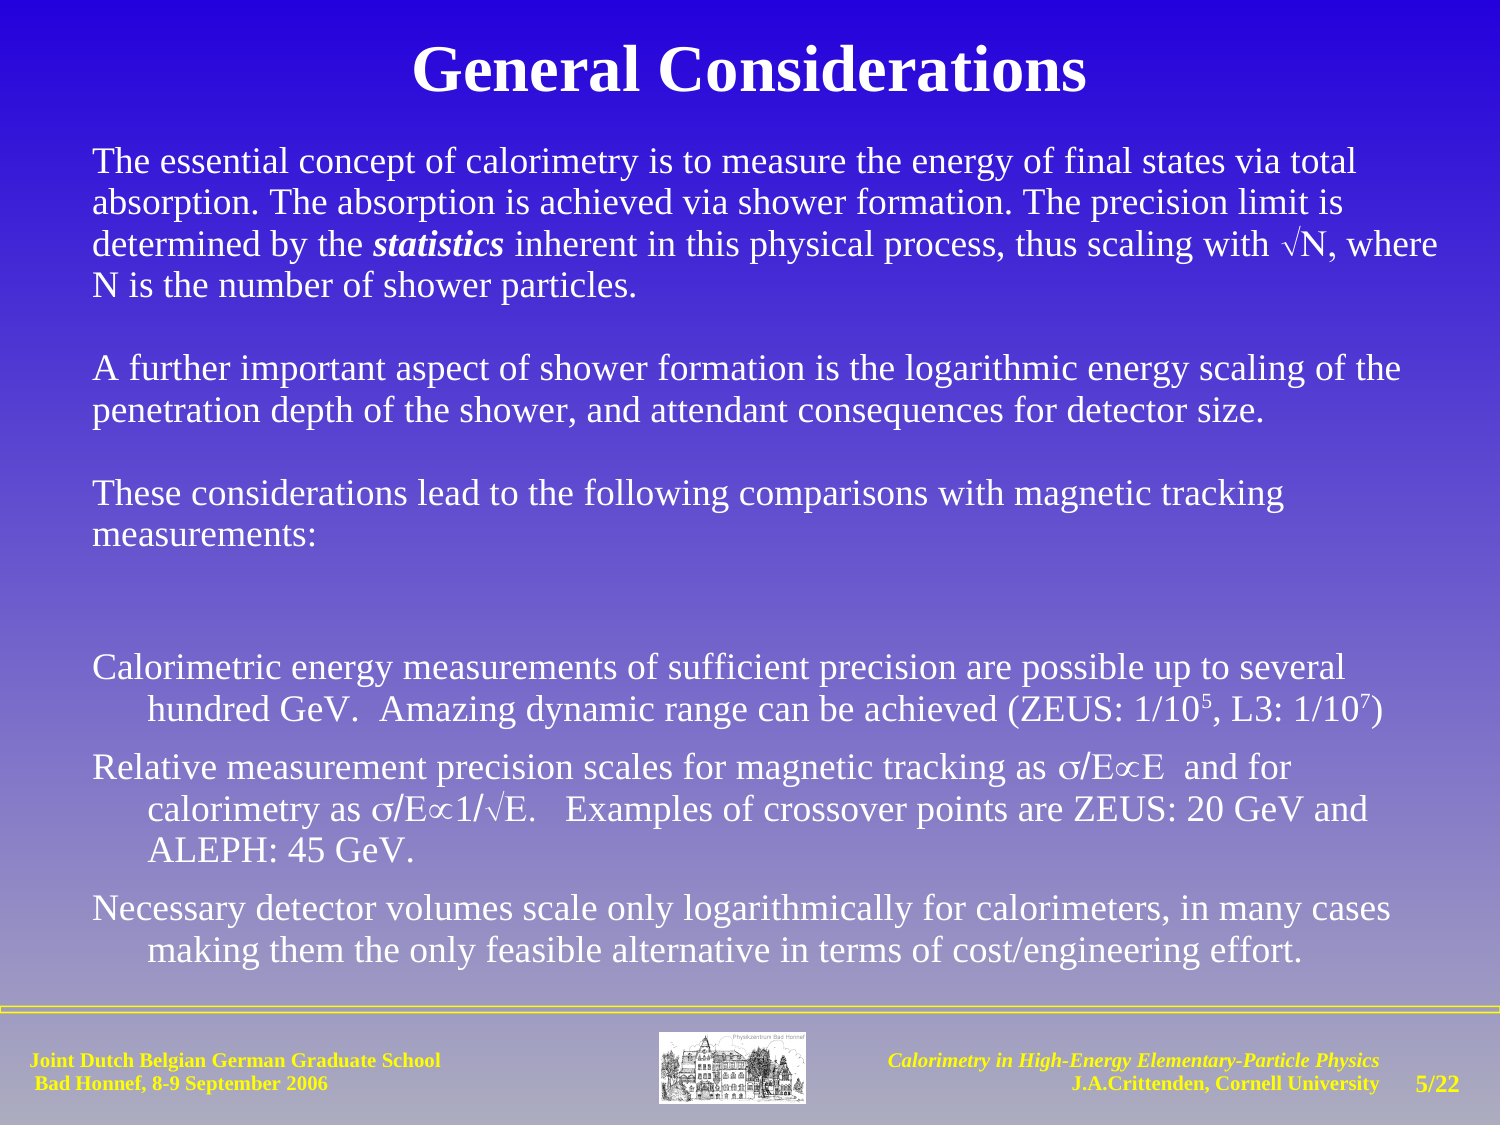

# General Considerations
The essential concept of calorimetry is to measure the energy of final states via total absorption. The absorption is achieved via shower formation. The precision limit is determined by the statistics inherent in this physical process, thus scaling with  where N is the number of shower particles.
A further important aspect of shower formation is the logarithmic energy scaling of the penetration depth of the shower, and attendant consequences for detector size.
These considerations lead to the following comparisons with magnetic tracking measurements:
Calorimetric energy measurements of sufficient precision are possible up to several hundred GeV. Amazing dynamic range can be achieved (ZEUS: 1/105, L3: 1/107)
Relative measurement precision scales for magnetic tracking as and for calorimetry as  Examples of crossover points are ZEUS: 20 GeV and ALEPH: 45 GeV.
Necessary detector volumes scale only logarithmically for calorimeters, in many cases making them the only feasible alternative in terms of cost/engineering effort.